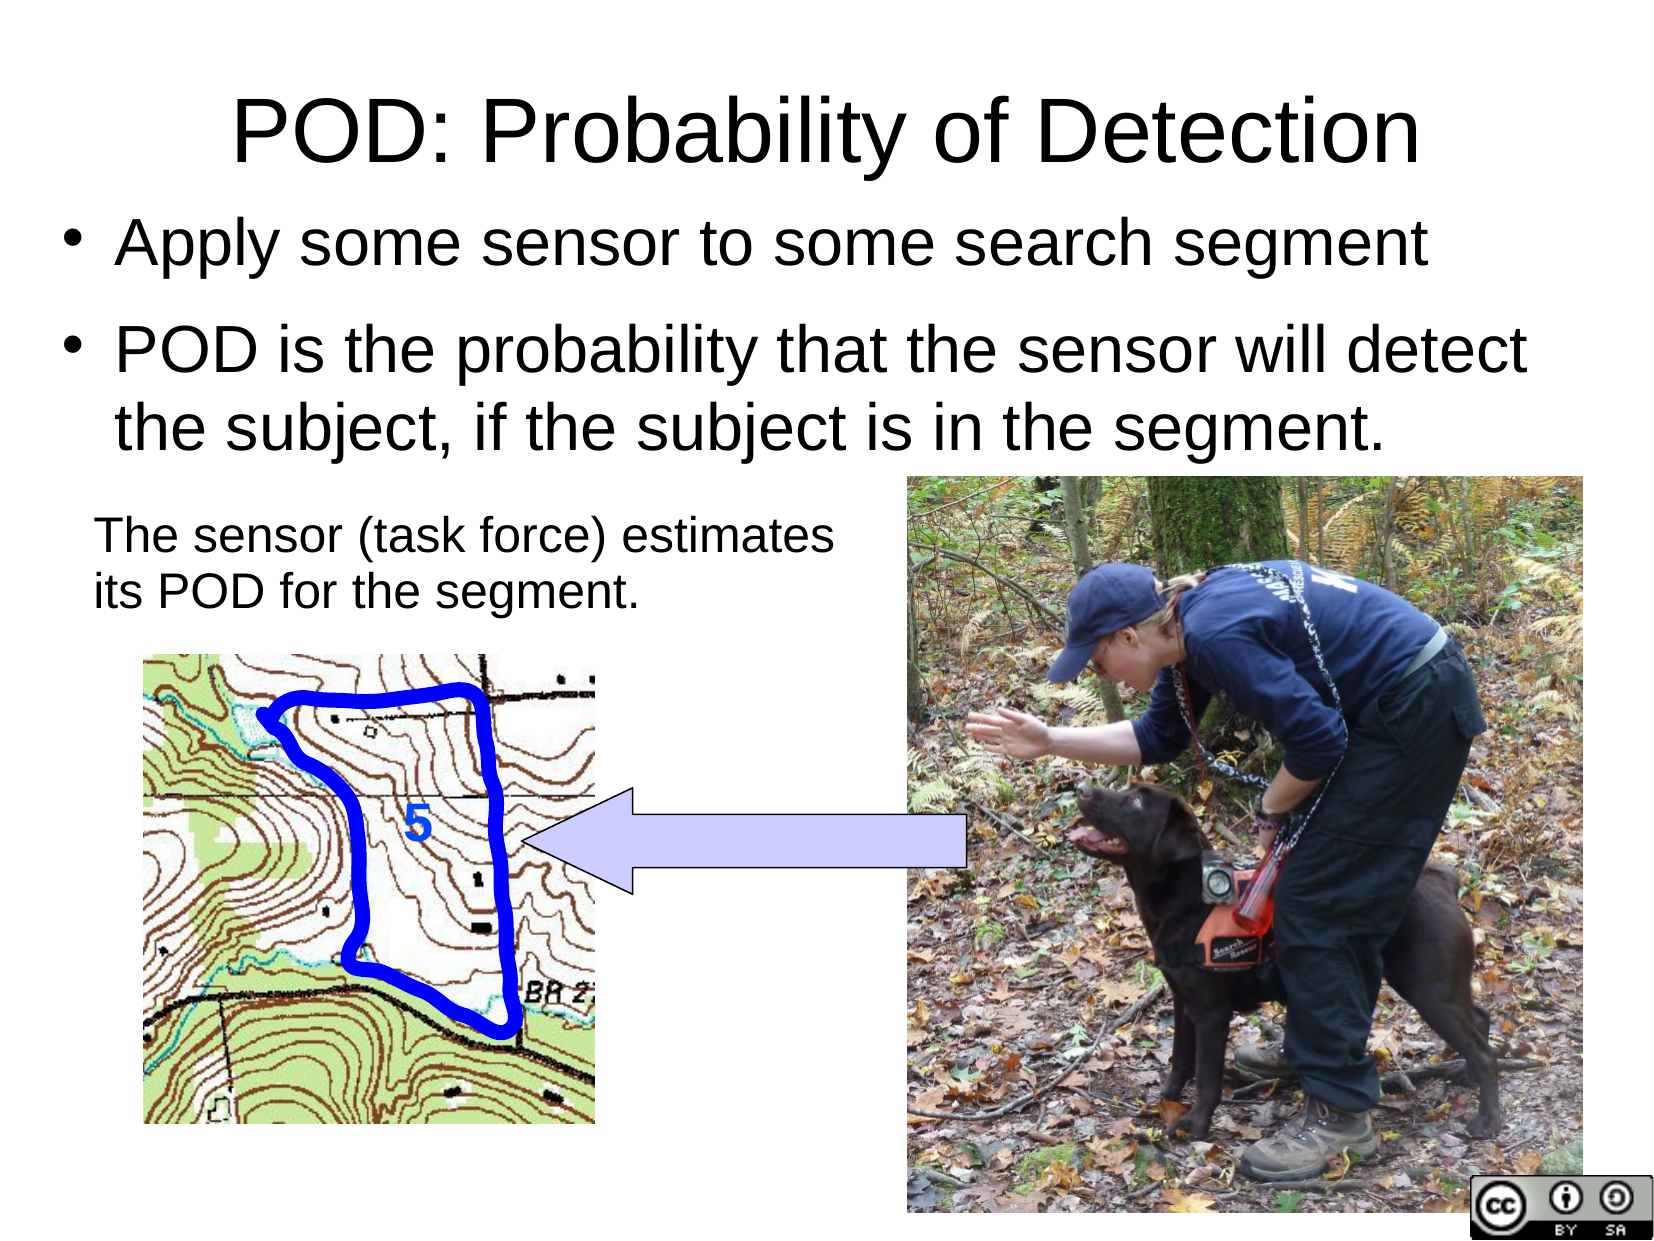

# POD: Probability of Detection
Apply some sensor to some search segment
POD is the probability that the sensor will detect the subject, if the subject is in the segment.
The sensor (task force) estimates
its POD for the segment.
5